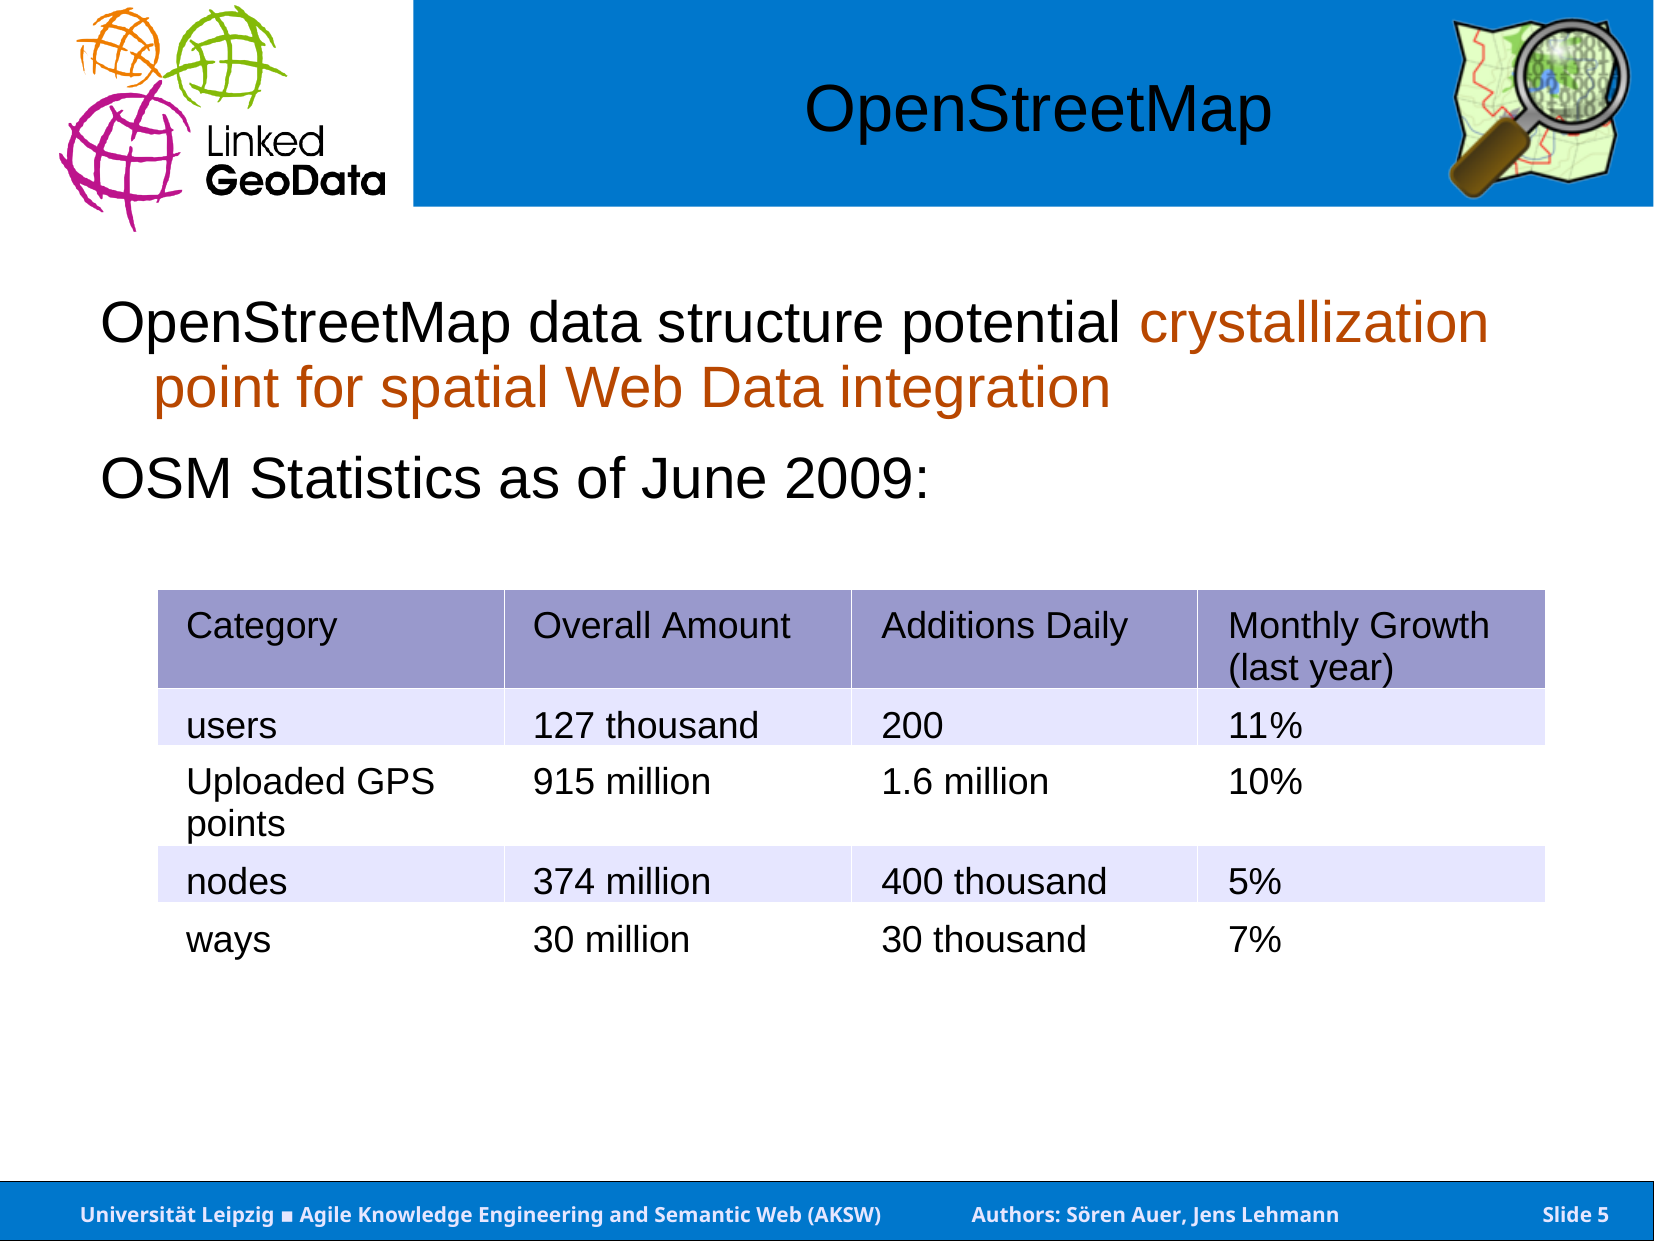

# OpenStreetMap
OpenStreetMap data structure potential crystallization point for spatial Web Data integration
OSM Statistics as of June 2009:
Category
Overall Amount
Additions Daily
Monthly Growth
(last year)
users
127 thousand
200
11%
Uploaded GPS
915 million
1.6 million
10%
points
nodes
374 million
400 thousand
5%
ways
30 million
30 thousand
7%